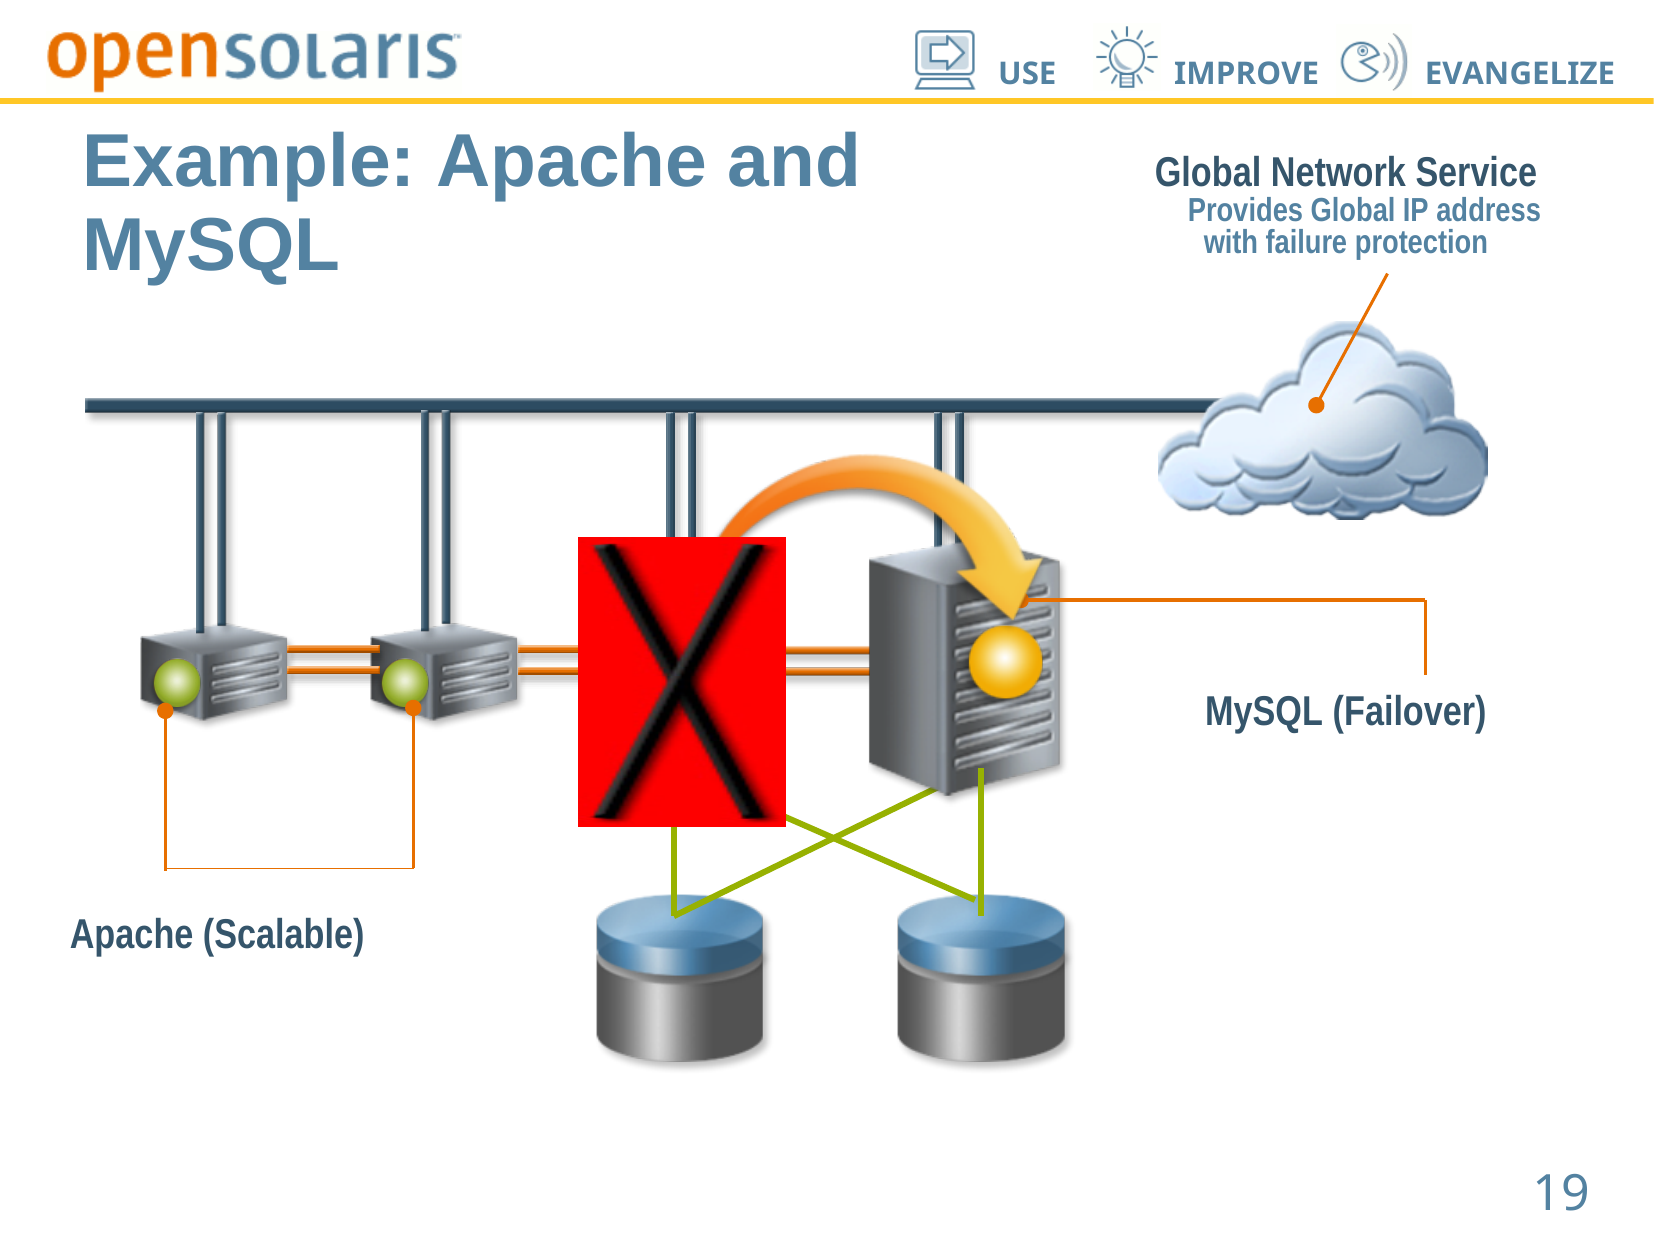

# Example: Apache and MySQL
Global Network Service
 Provides Global IP address
with failure protection
MySQL (Failover)
Apache (Scalable)